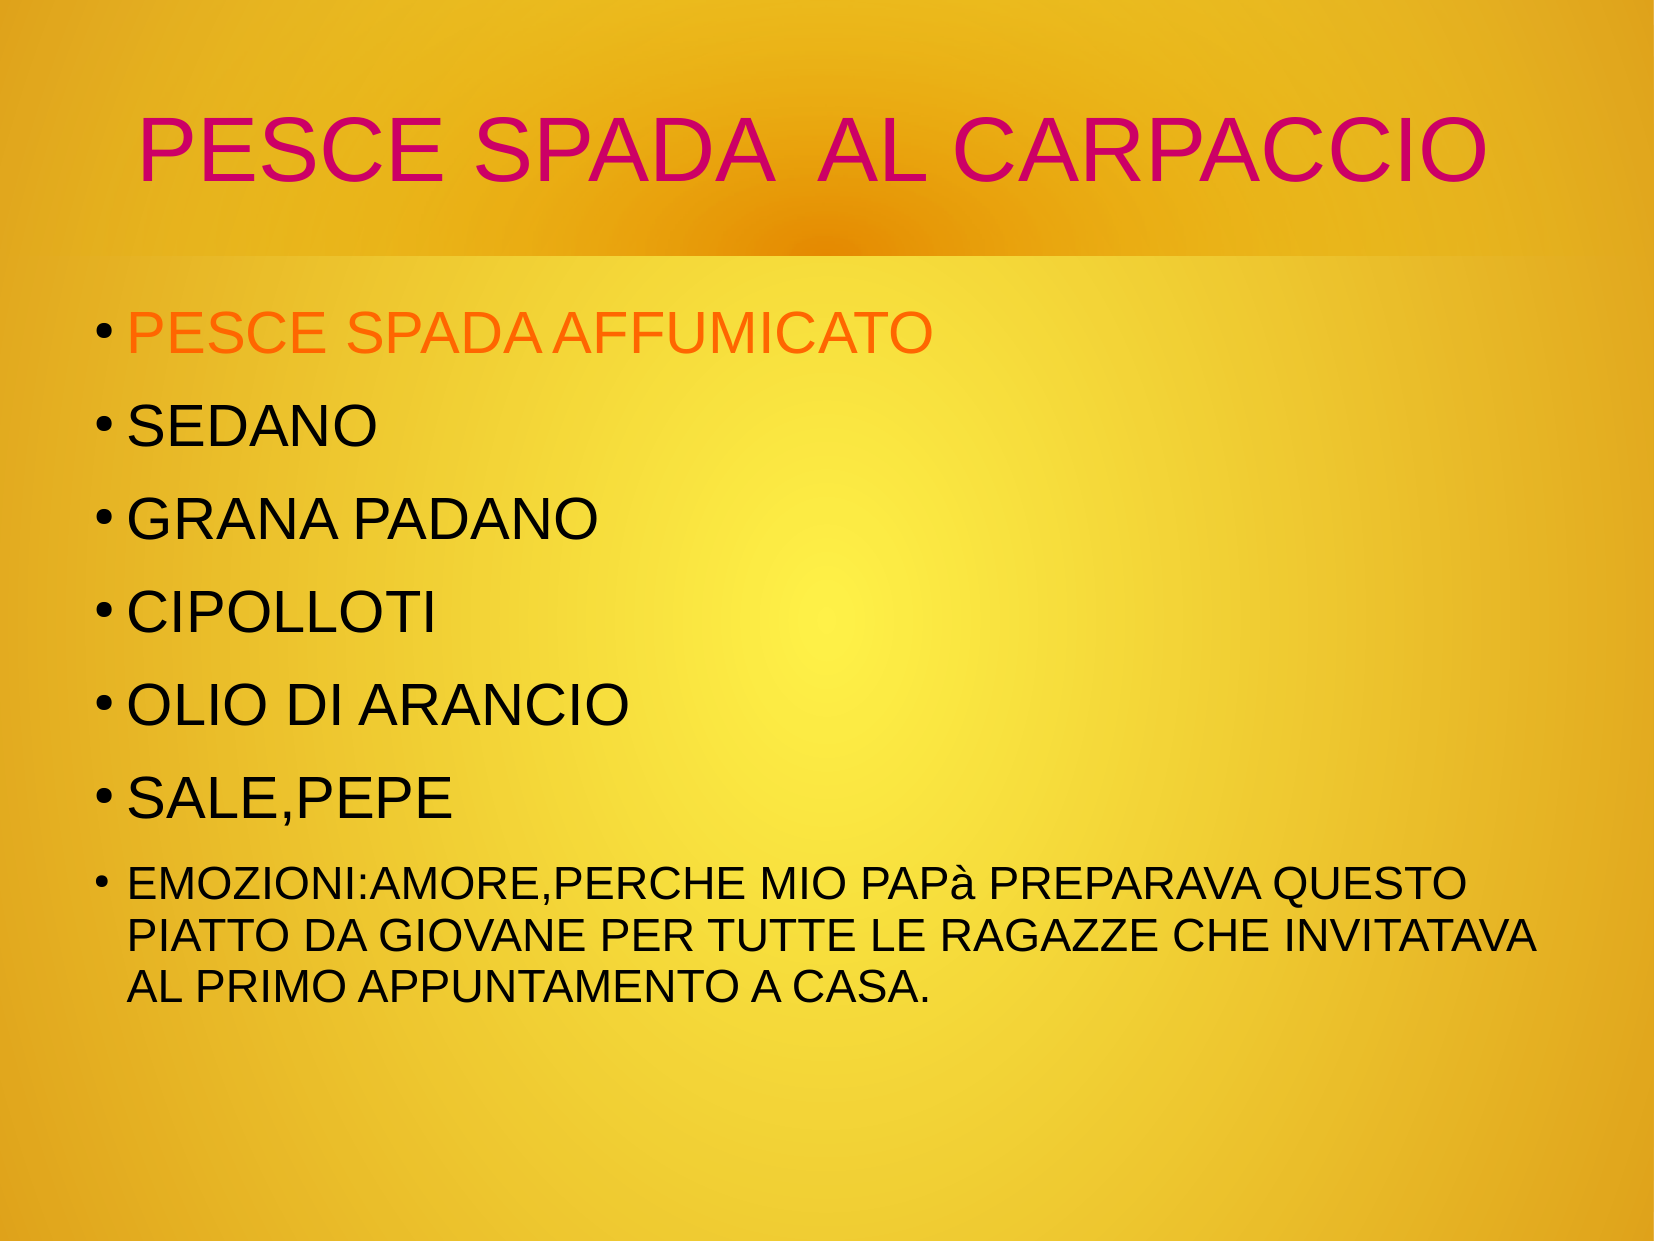

# PESCE SPADA AL CARPACCIO
PESCE SPADA AFFUMICATO
SEDANO
GRANA PADANO
CIPOLLOTI
OLIO DI ARANCIO
SALE,PEPE
EMOZIONI:AMORE,PERCHE MIO PAPà PREPARAVA QUESTO PIATTO DA GIOVANE PER TUTTE LE RAGAZZE CHE INVITATAVA AL PRIMO APPUNTAMENTO A CASA.